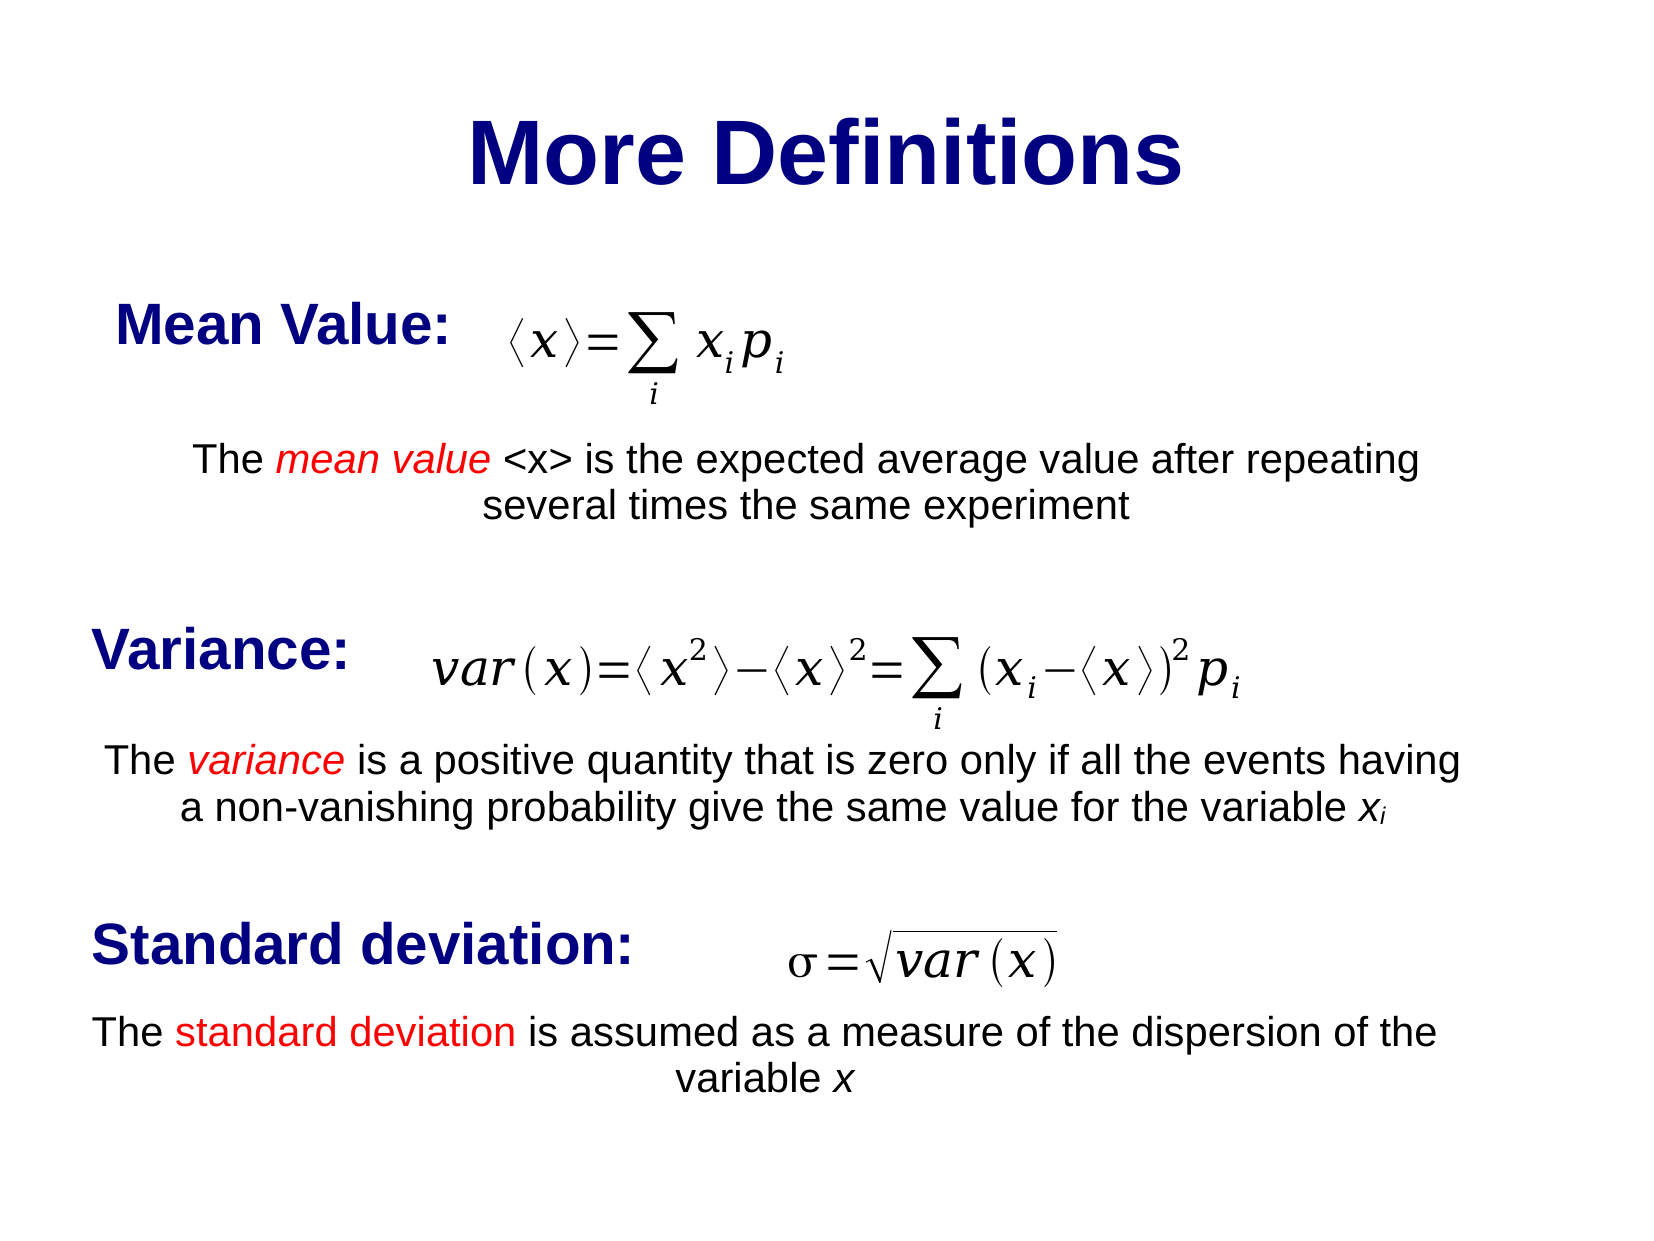

# More Definitions
Mean Value:
The mean value <x> is the expected average value after repeating several times the same experiment
Variance:
The variance is a positive quantity that is zero only if all the events having a non-vanishing probability give the same value for the variable xi
Standard deviation:
The standard deviation is assumed as a measure of the dispersion of the variable x